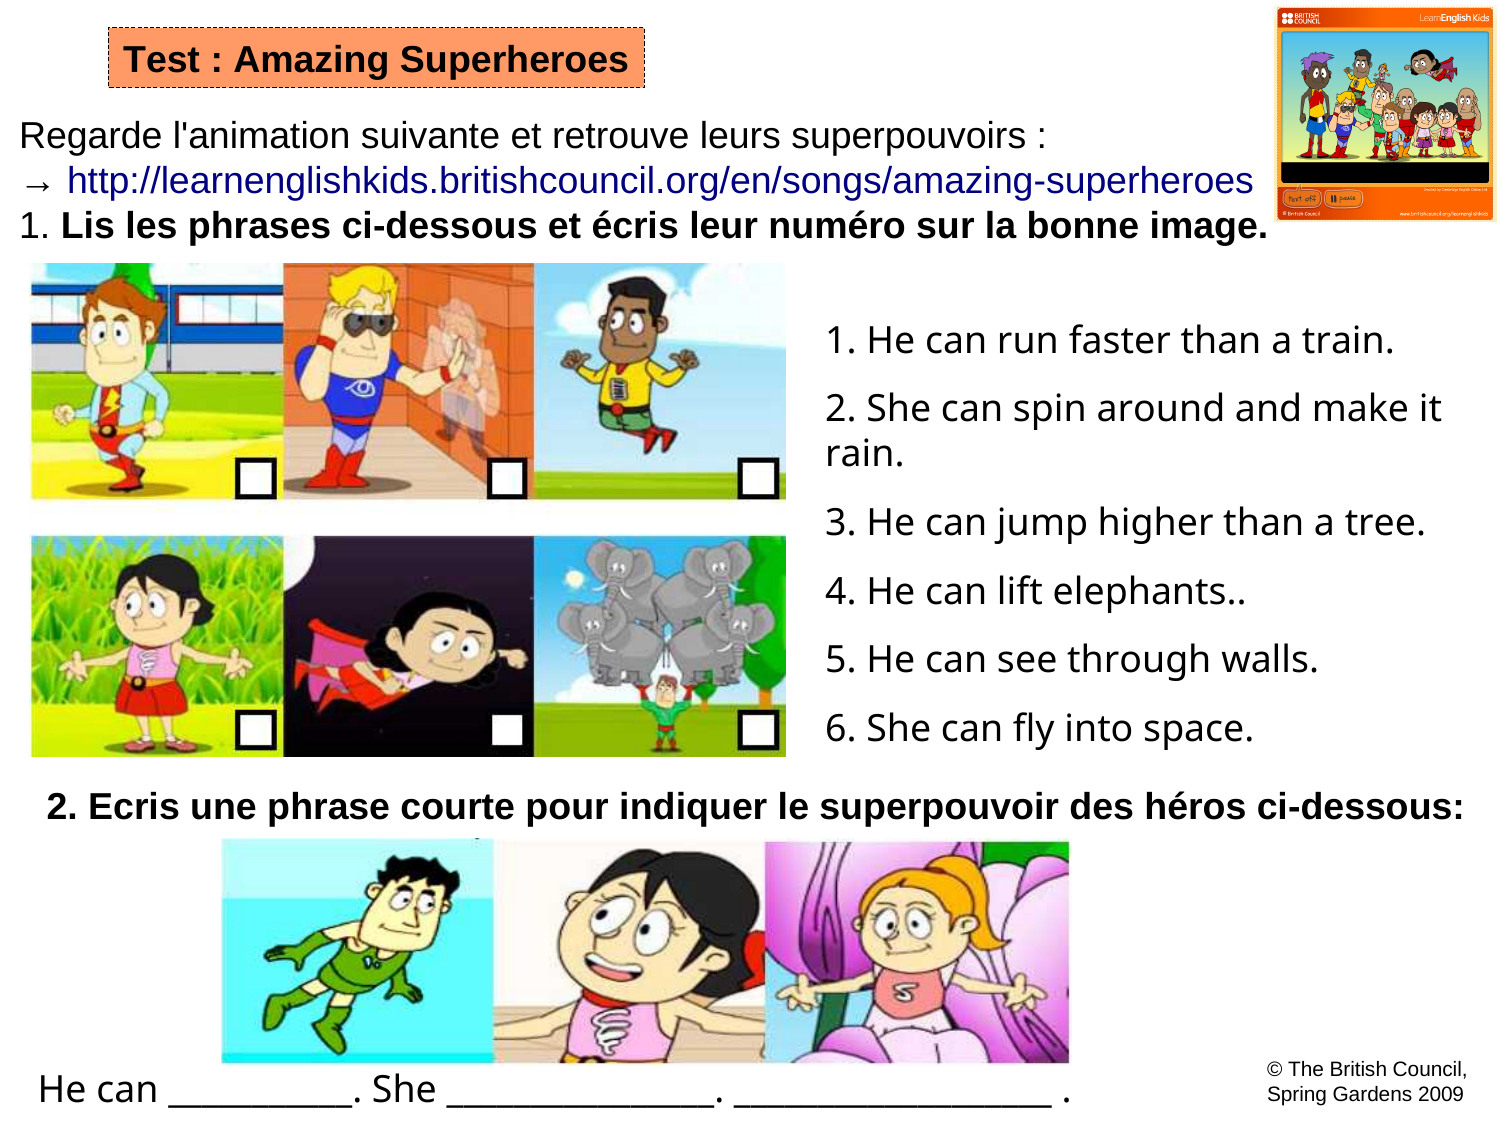

Test : Amazing Superheroes
Regarde l'animation suivante et retrouve leurs superpouvoirs :
→ http://learnenglishkids.britishcouncil.org/en/songs/amazing-superheroes
1. Lis les phrases ci-dessous et écris leur numéro sur la bonne image.
1. He can run faster than a train.
2. She can spin around and make it rain.
3. He can jump higher than a tree.
4. He can lift elephants..
5. He can see through walls.
6. She can fly into space.
2. Ecris une phrase courte pour indiquer le superpouvoir des héros ci-dessous:
© The British Council, Spring Gardens 2009
He can ___________. She ________________. ___________________ .
© The British Council, Spring Gardens 2009